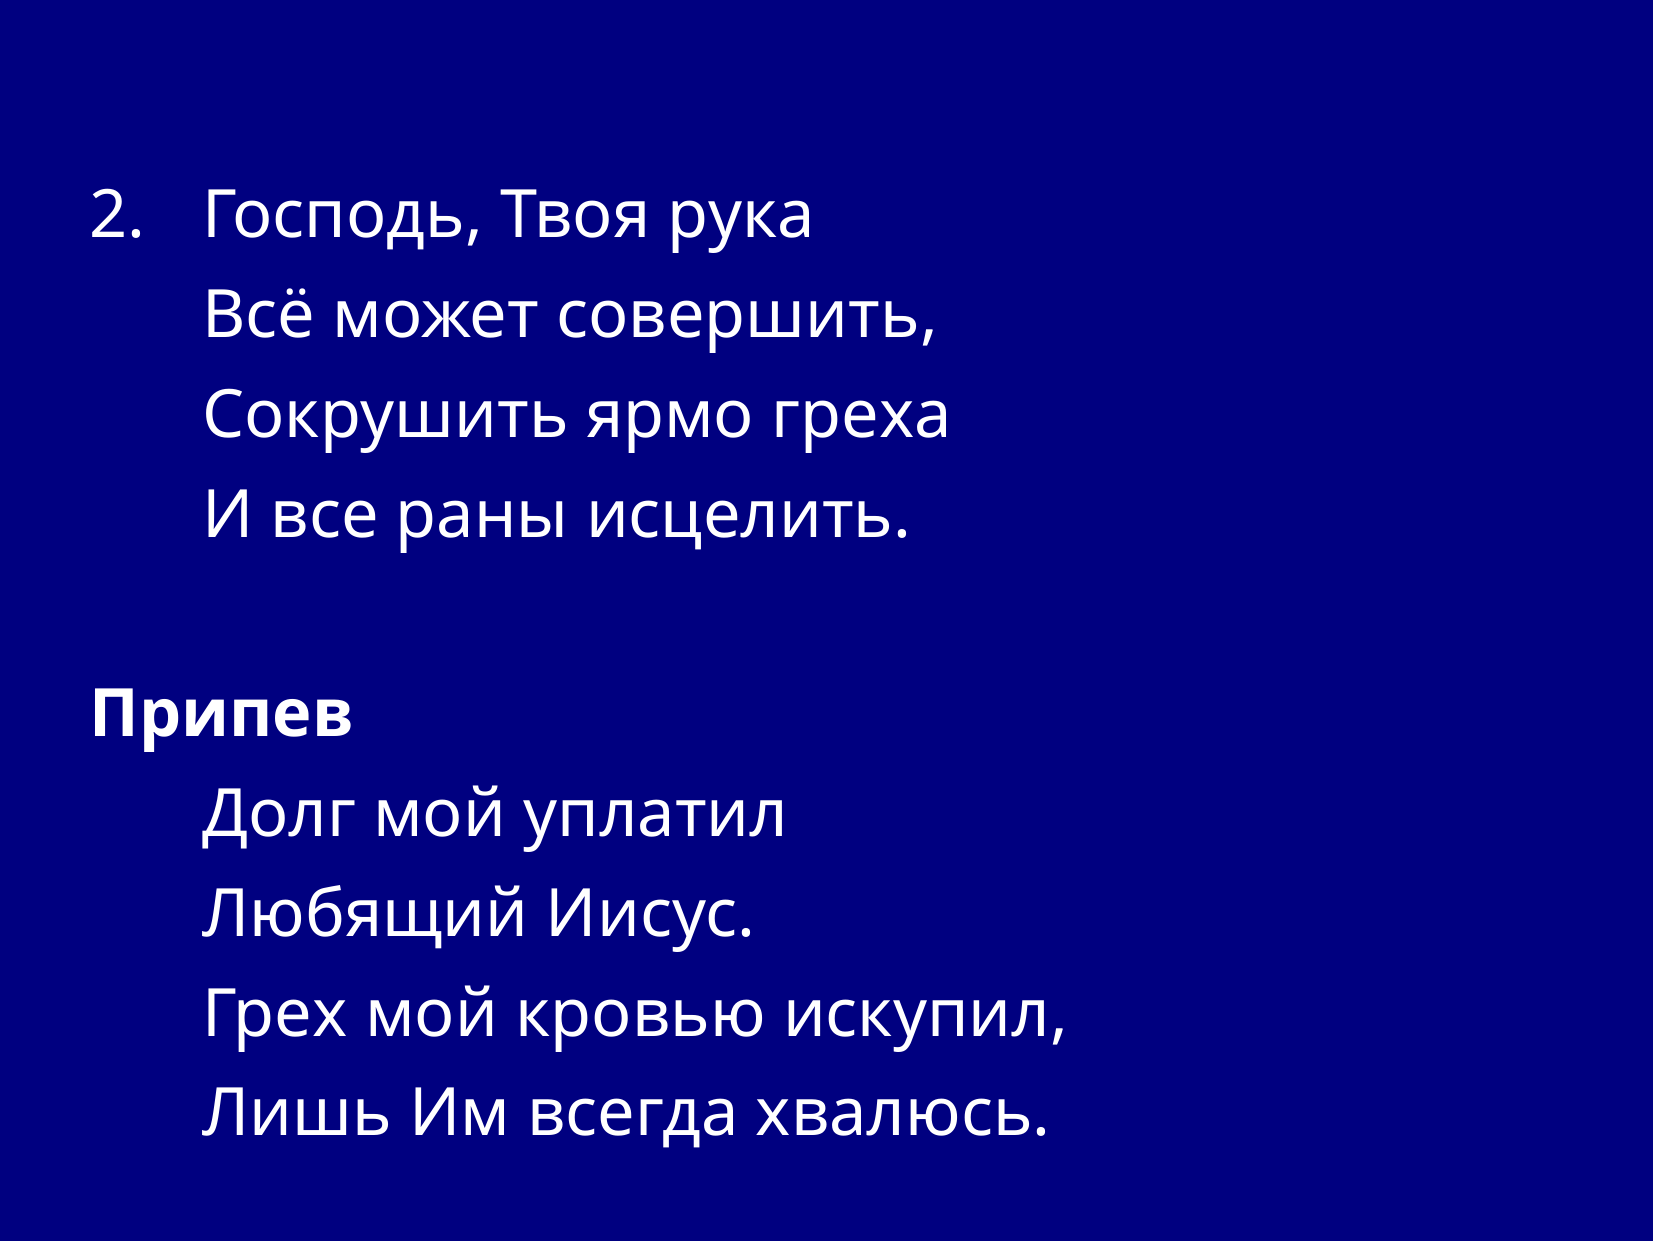

2.	Господь, Твоя рука
	Всё может совершить,
	Сокрушить ярмо греха
	И все раны исцелить.
Припев
	Долг мой уплатил
	Любящий Иисус.
	Грех мой кровью искупил,
	Лишь Им всегда хвалюсь.